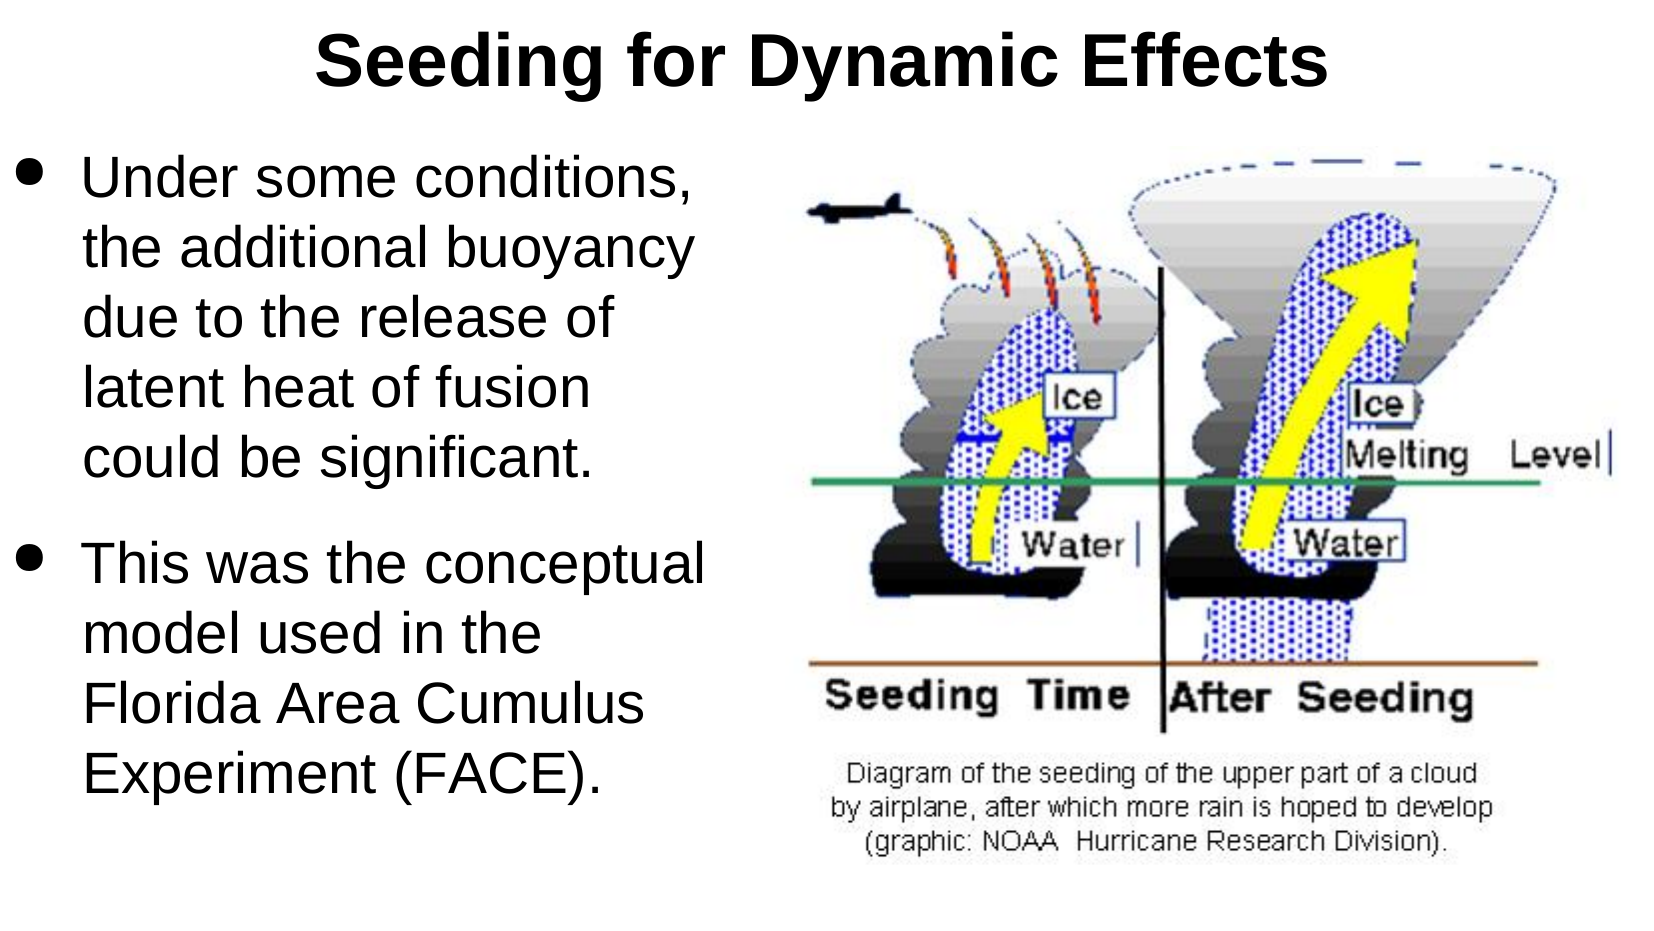

# Seeding for Dynamic Effects
 Under some conditions, the additional buoyancy due to the release of latent heat of fusion could be significant.
 This was the conceptual model used in the Florida Area Cumulus Experiment (FACE).